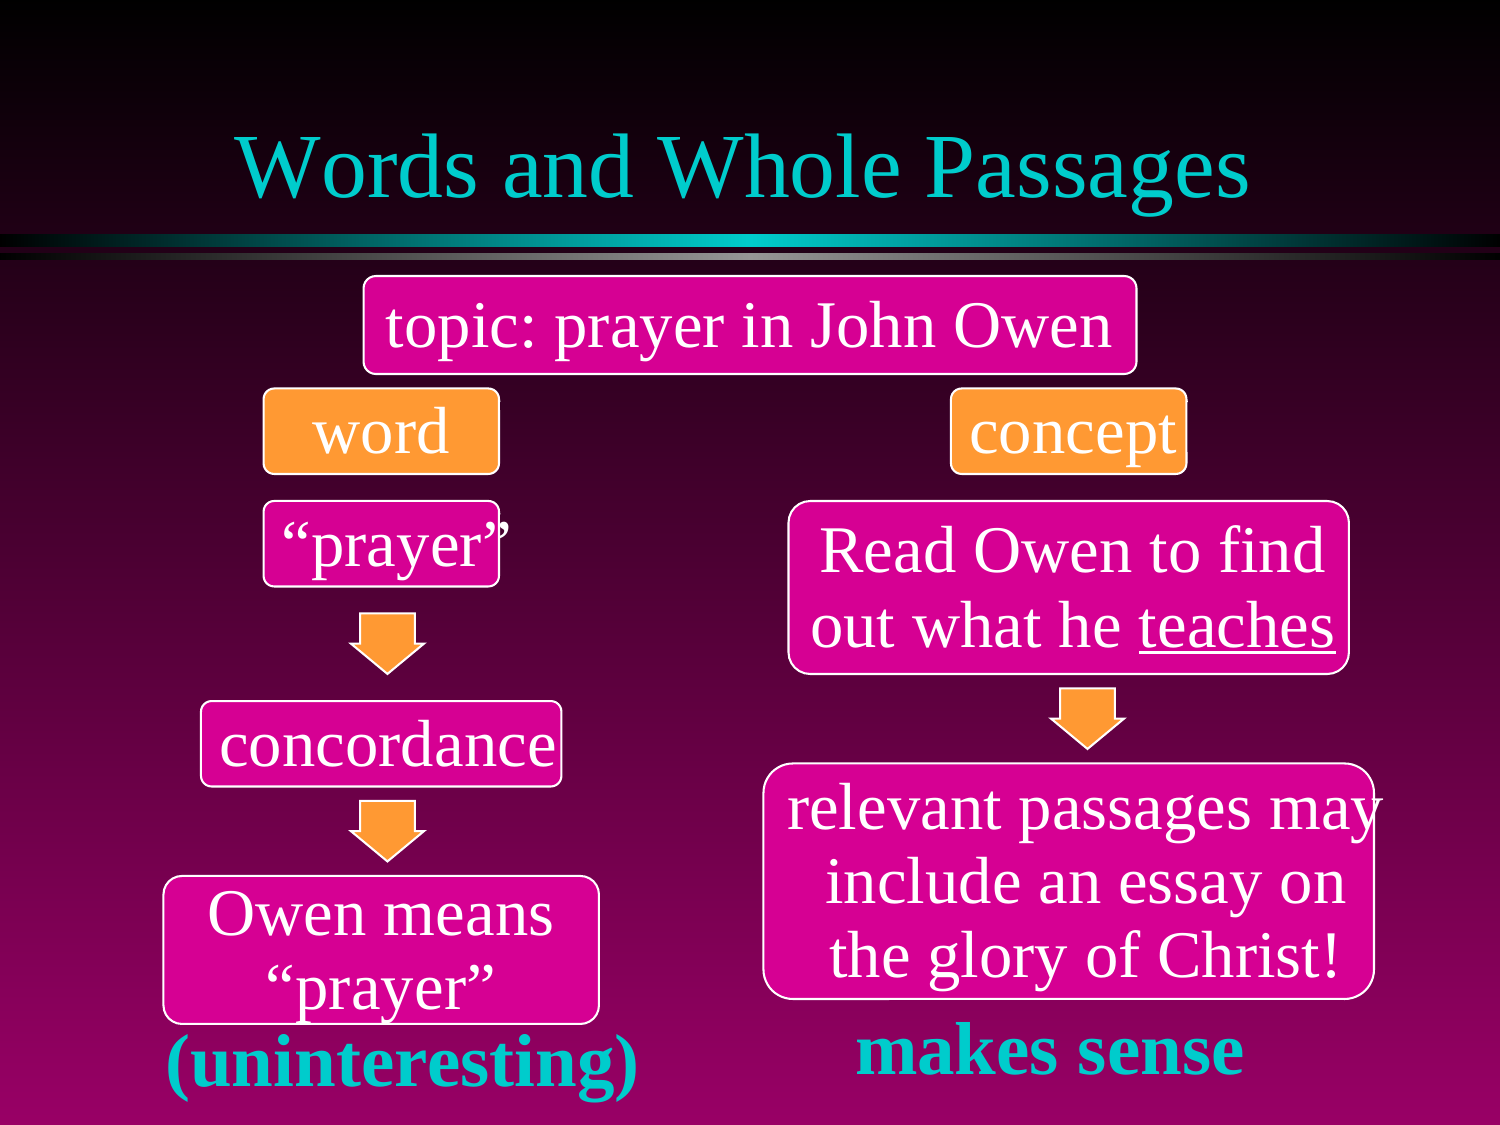

# Words and Whole Passages
topic: prayer in John Owen
word
concept
“prayer”
Read Owen to find
out what he teaches
concordance
relevant passages may
include an essay on
the glory of Christ!
Owen means
“prayer”
makes sense
(uninteresting)